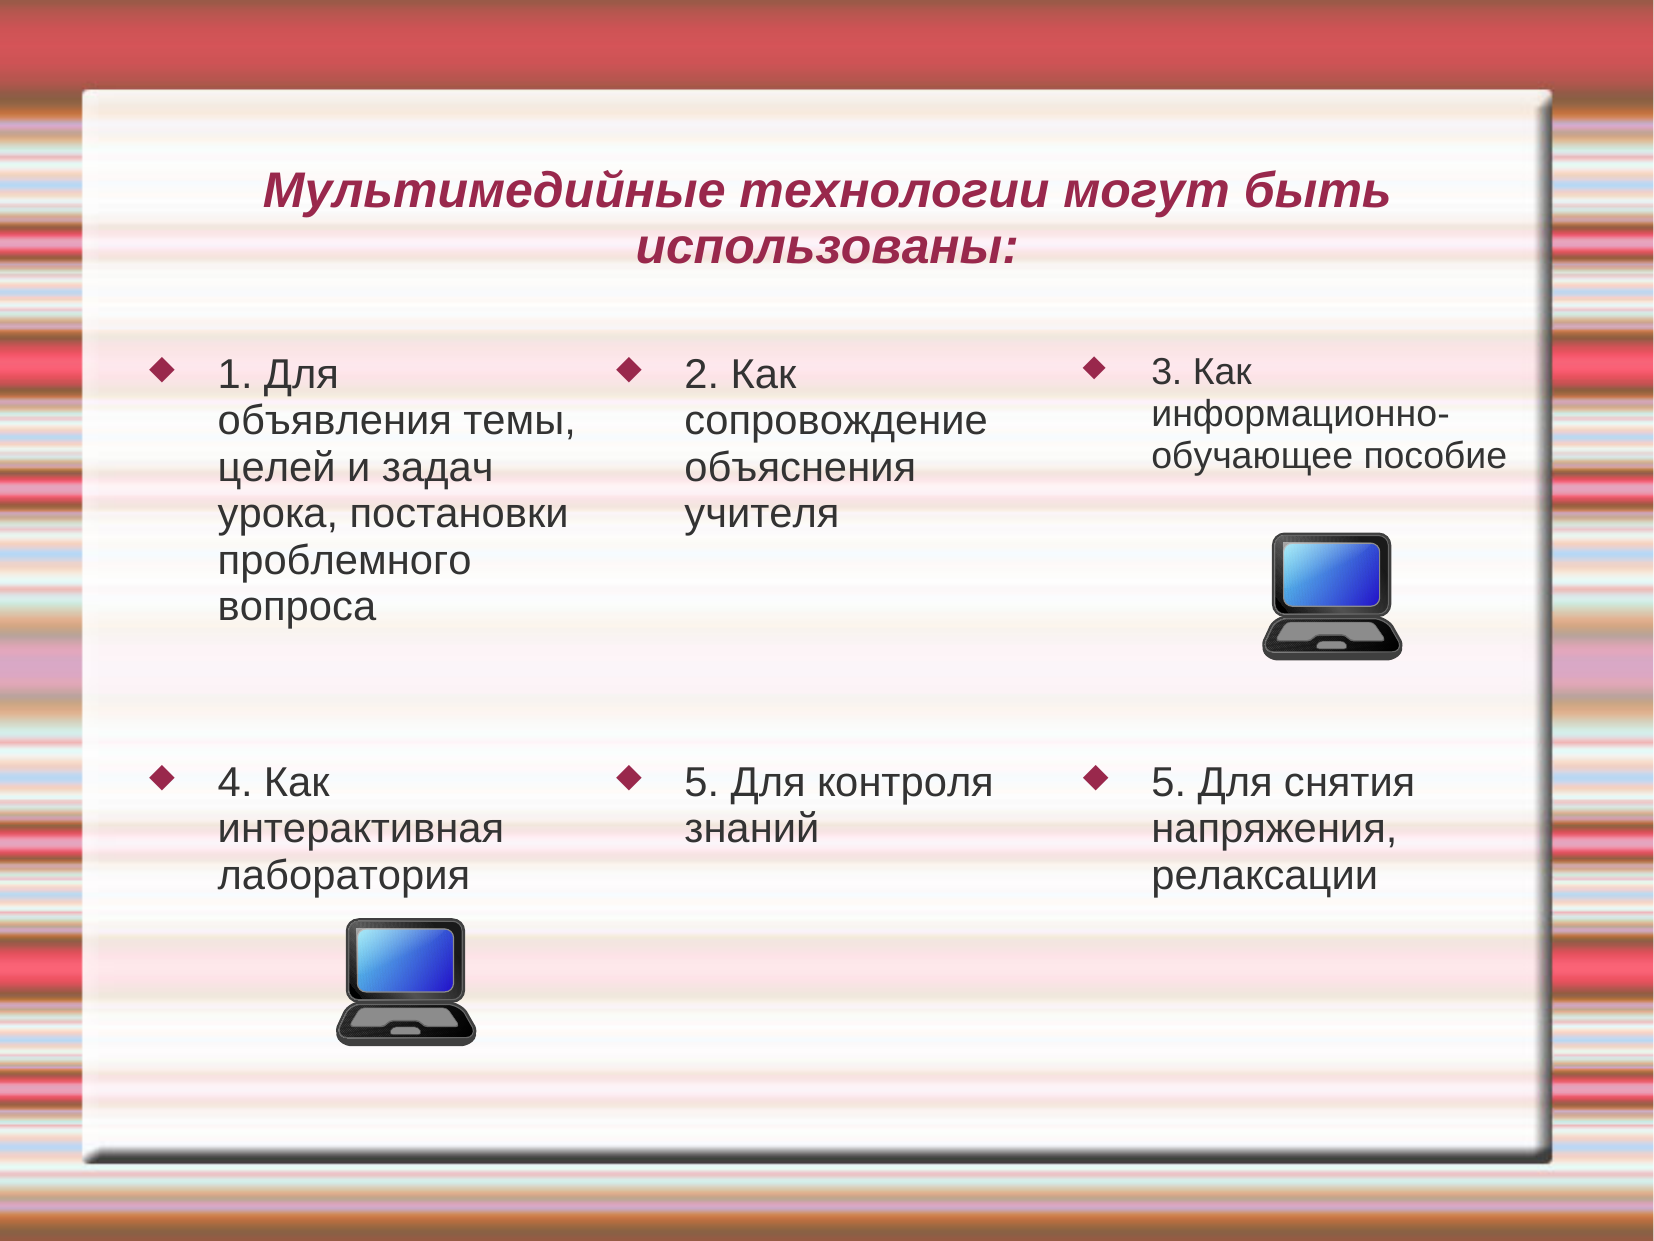

# Мультимедийные технологии могут быть использованы:
1. Для объявления темы, целей и задач урока, постановки проблемного вопроса
2. Как сопровождение объяснения учителя
3. Как информационно-обучающее пособие
4. Как интерактивная лаборатория
5. Для контроля знаний
5. Для снятия напряжения, релаксации